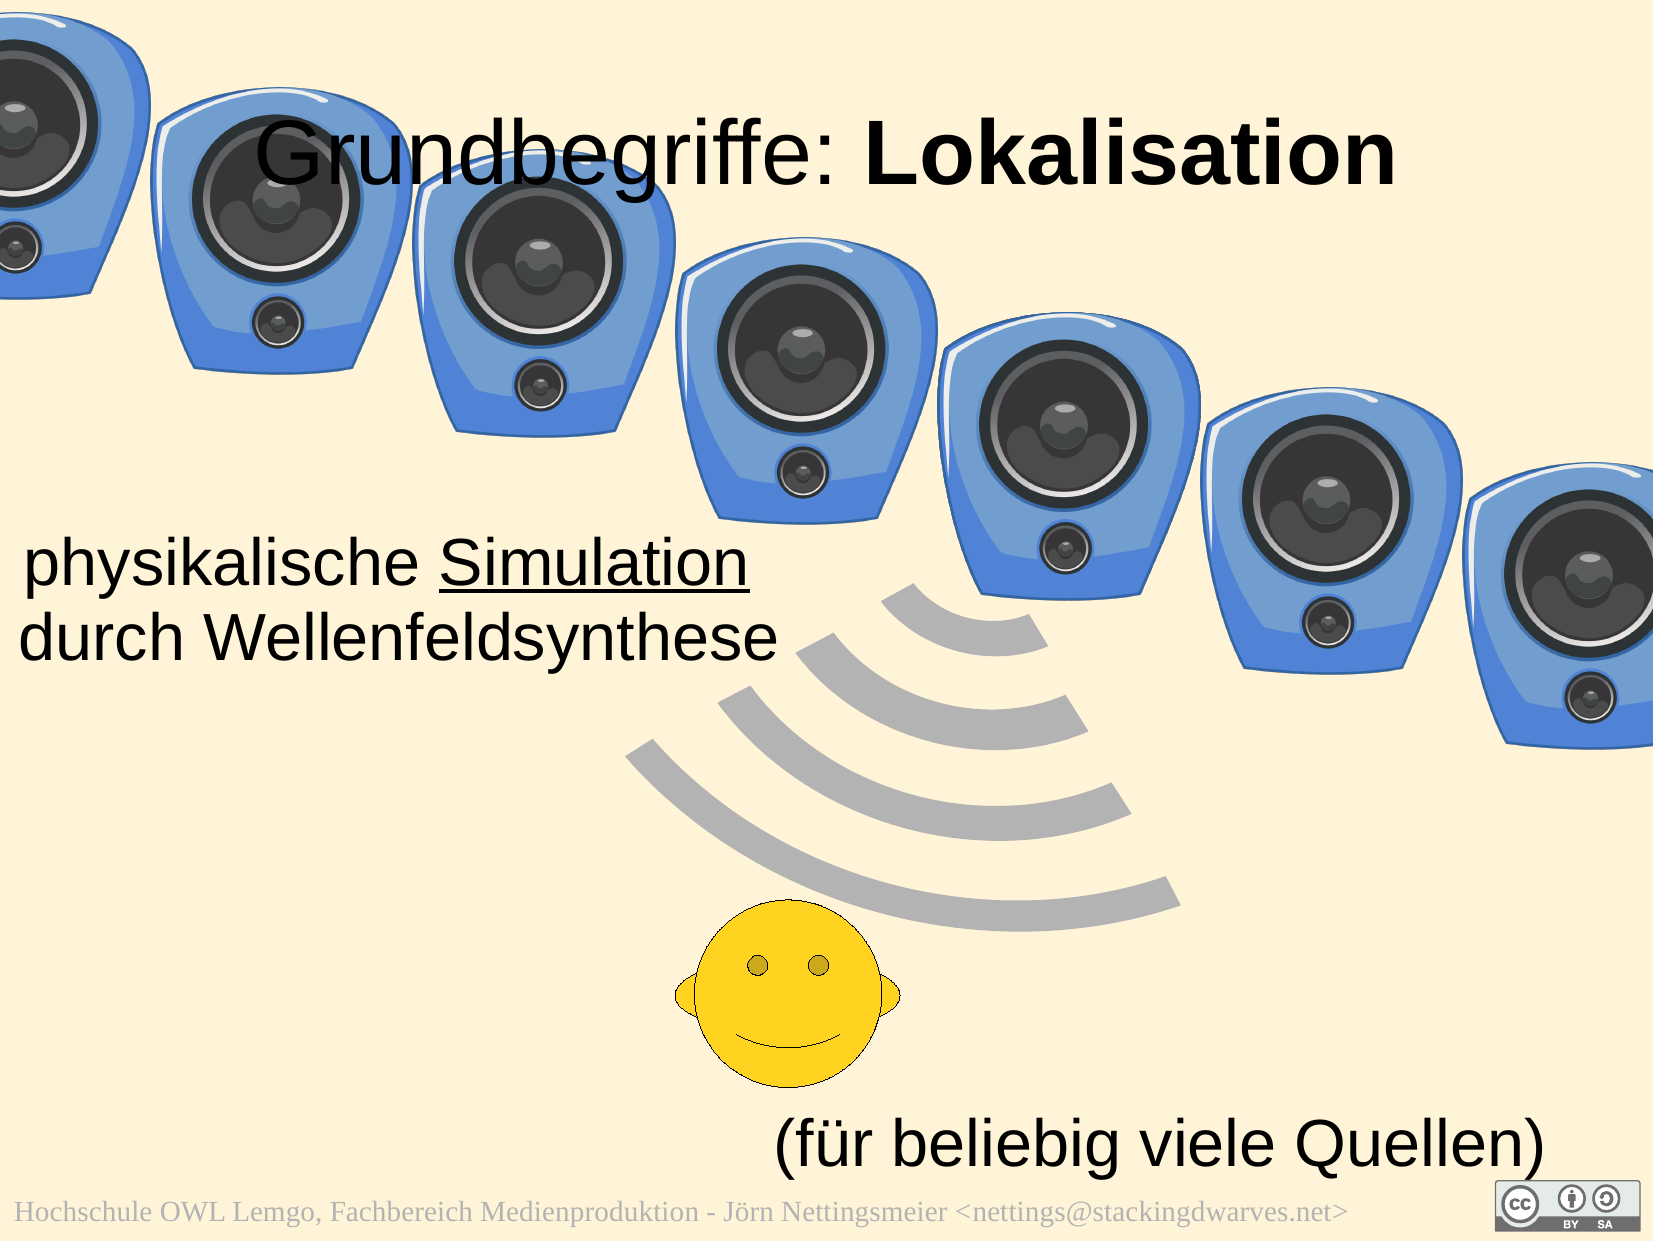

Grundbegriffe: Lokalisation
# physikalische Simulation durch Wellenfeldsynthese
(für beliebig viele Quellen)